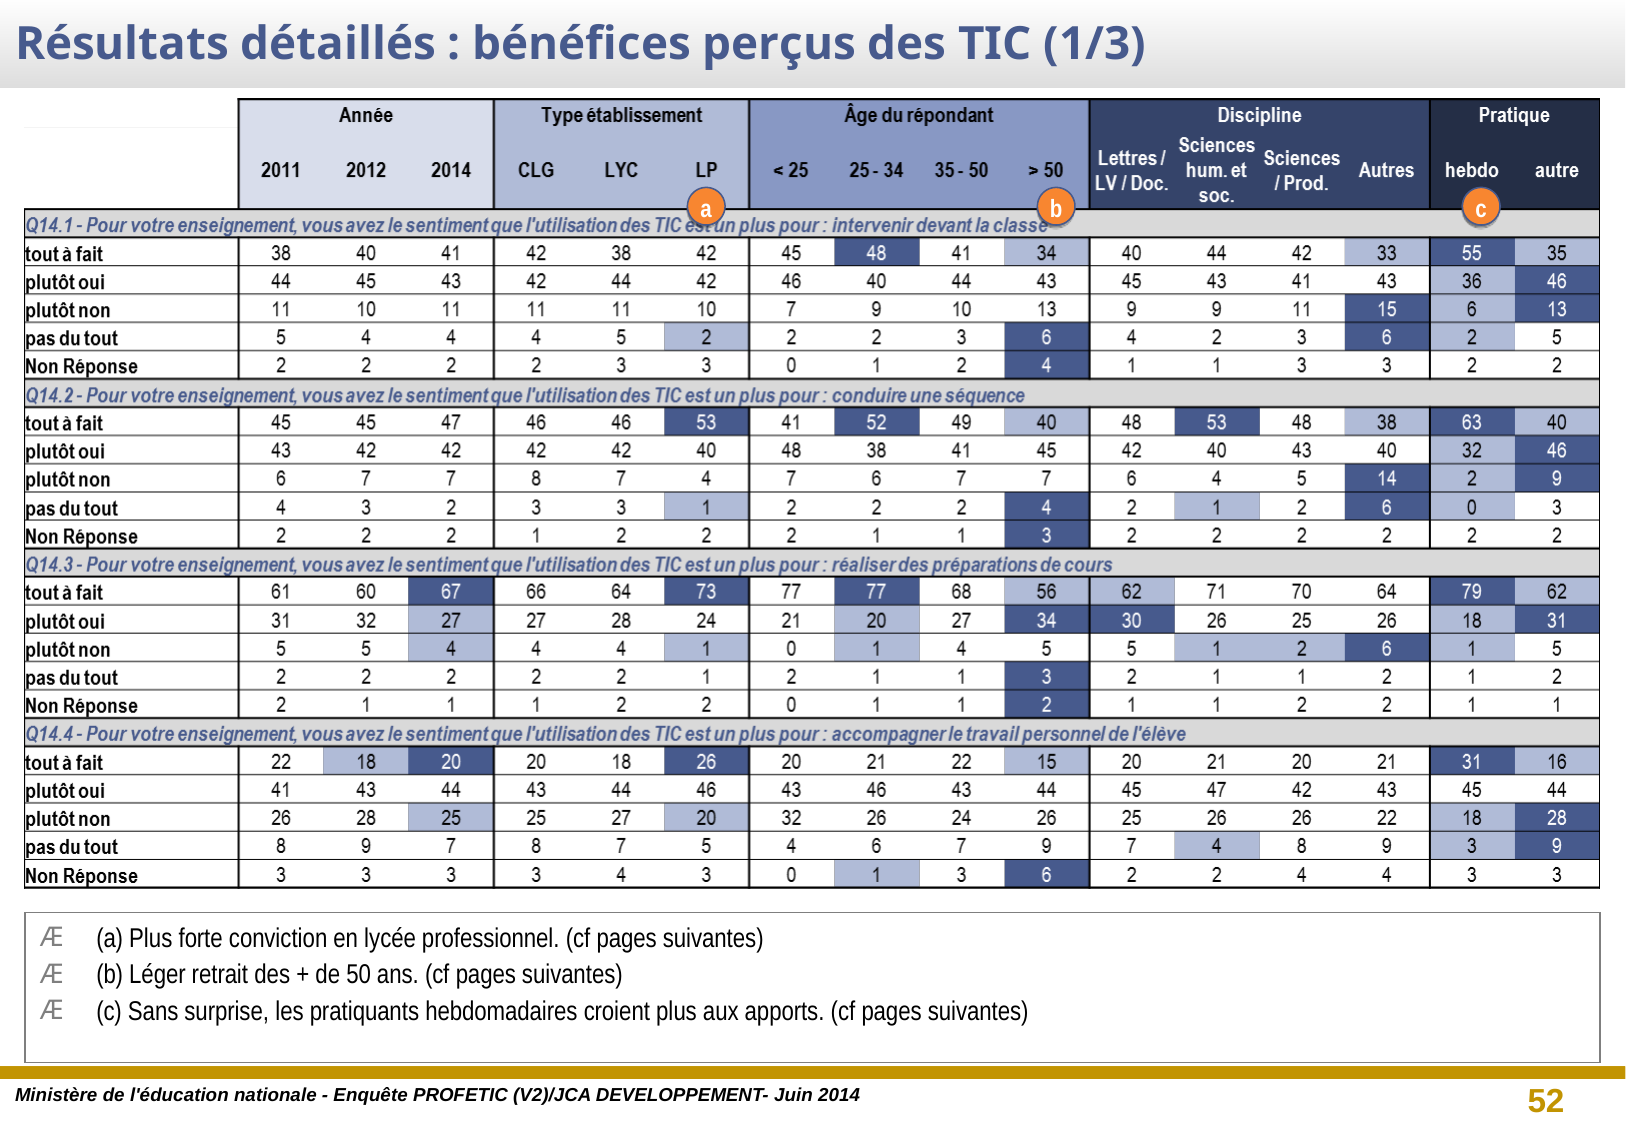

Résultats détaillés : bénéfices perçus des TIC (1/3)
a
b
c
# (a) Plus forte conviction en lycée professionnel. (cf pages suivantes)
(b) Léger retrait des + de 50 ans. (cf pages suivantes)
(c) Sans surprise, les pratiquants hebdomadaires croient plus aux apports. (cf pages suivantes)
51
Ministère de l'éducation nationale - Enquête PROFETIC (V2)/JCA DEVELOPPEMENT- Juin 2014